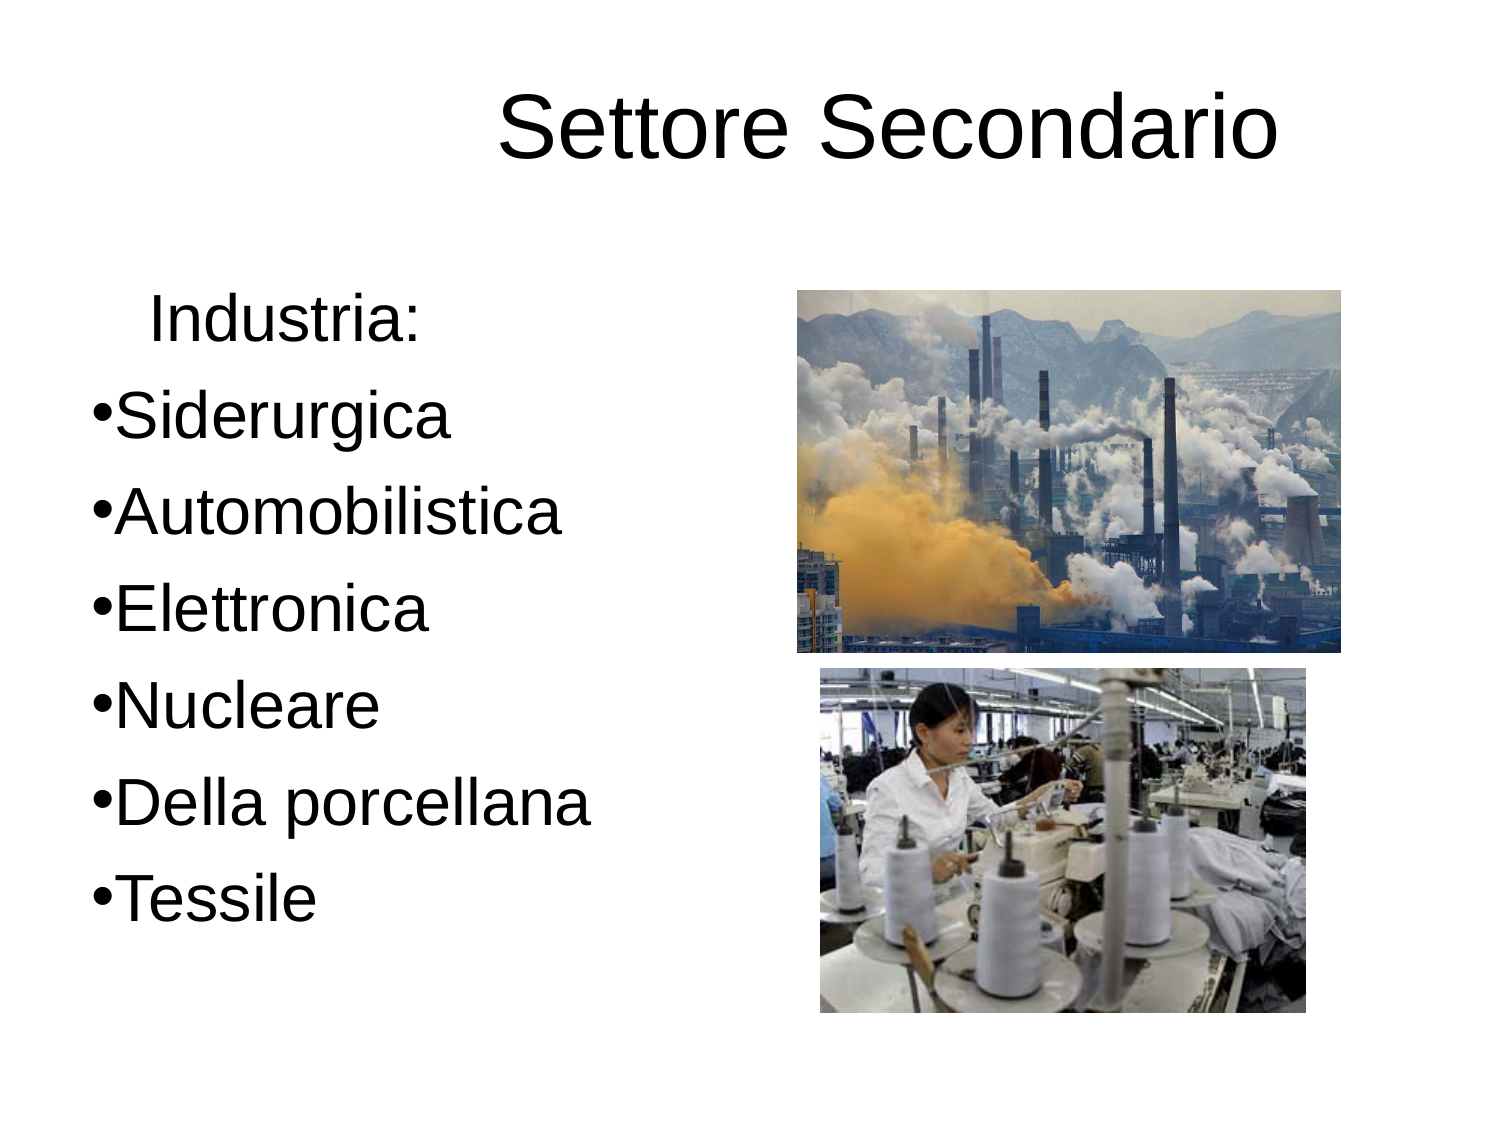

# Settore Secondario
Industria:
Siderurgica
Automobilistica
Elettronica
Nucleare
Della porcellana
Tessile